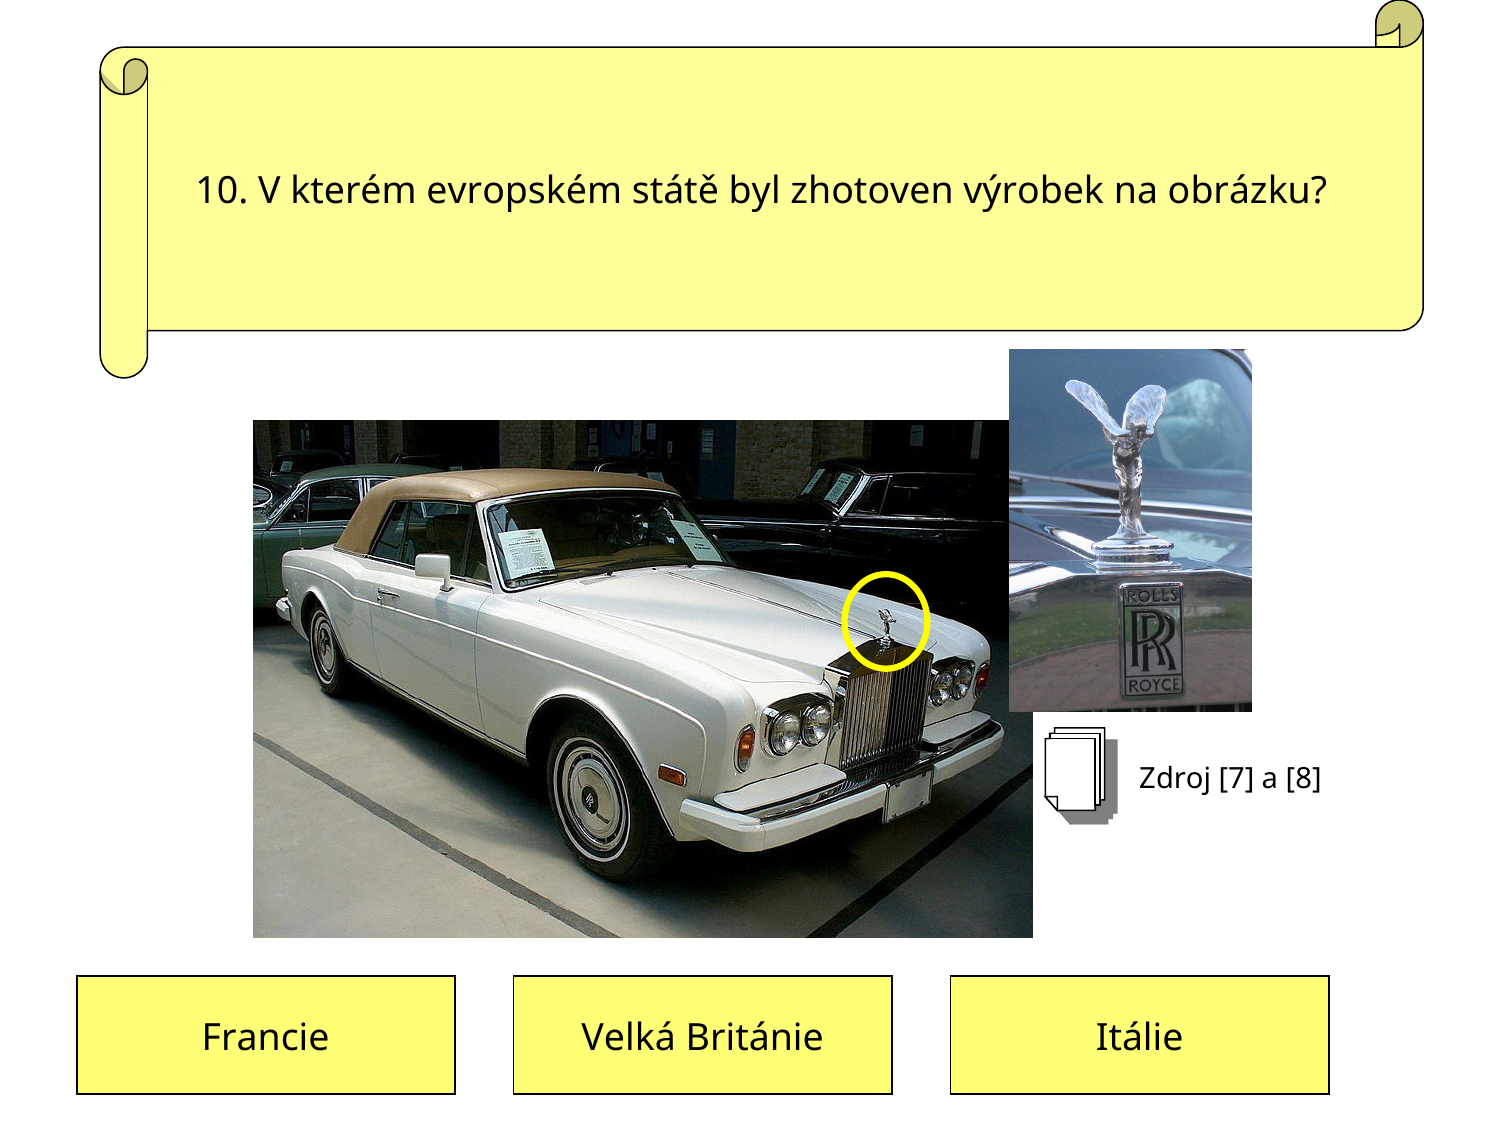

10. V kterém evropském státě byl zhotoven výrobek na obrázku?
Zdroj [7] a [8]
Francie
Velká Británie
Itálie